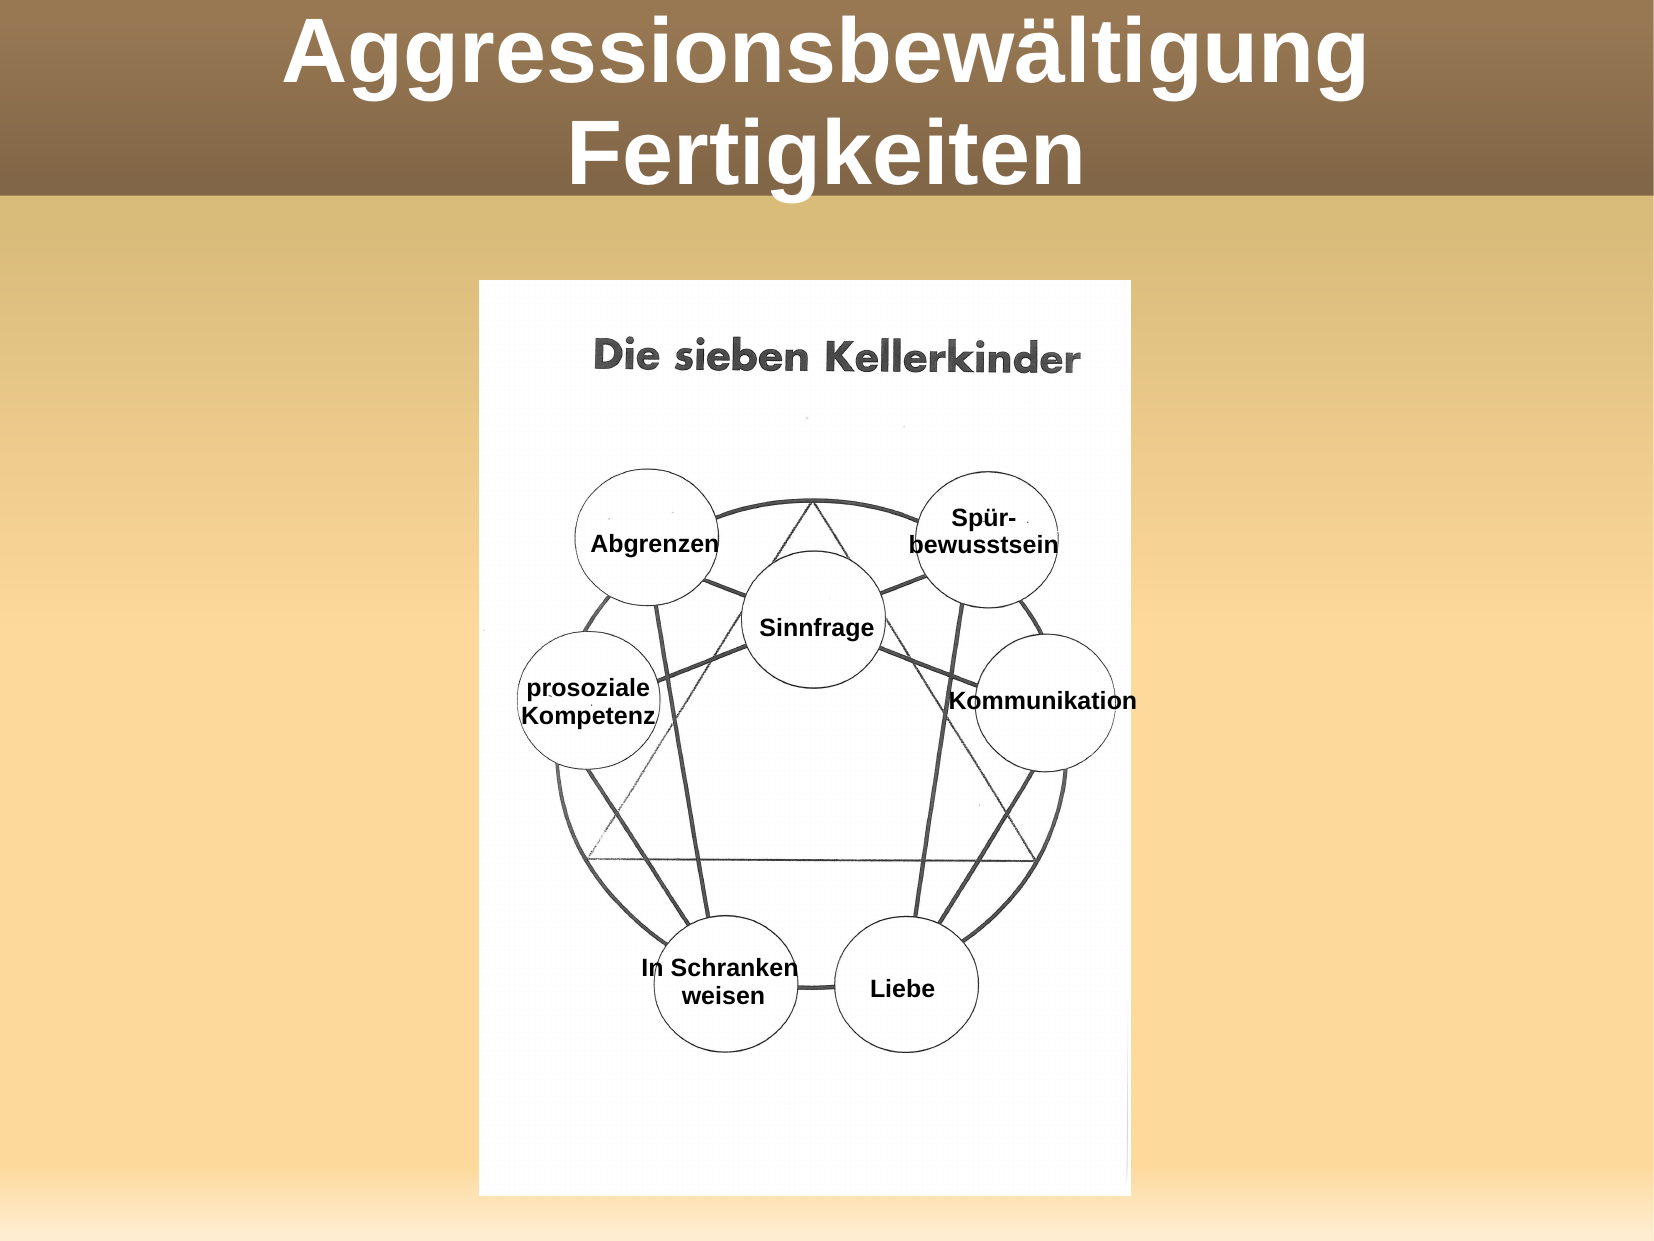

# Aggressionsbewältigung Fertigkeiten
Spür-
bewusstsein
Abgrenzen
Sinnfrage
Kommunikation
prosoziale
Kompetenz
In Schranken
weisen
Liebe